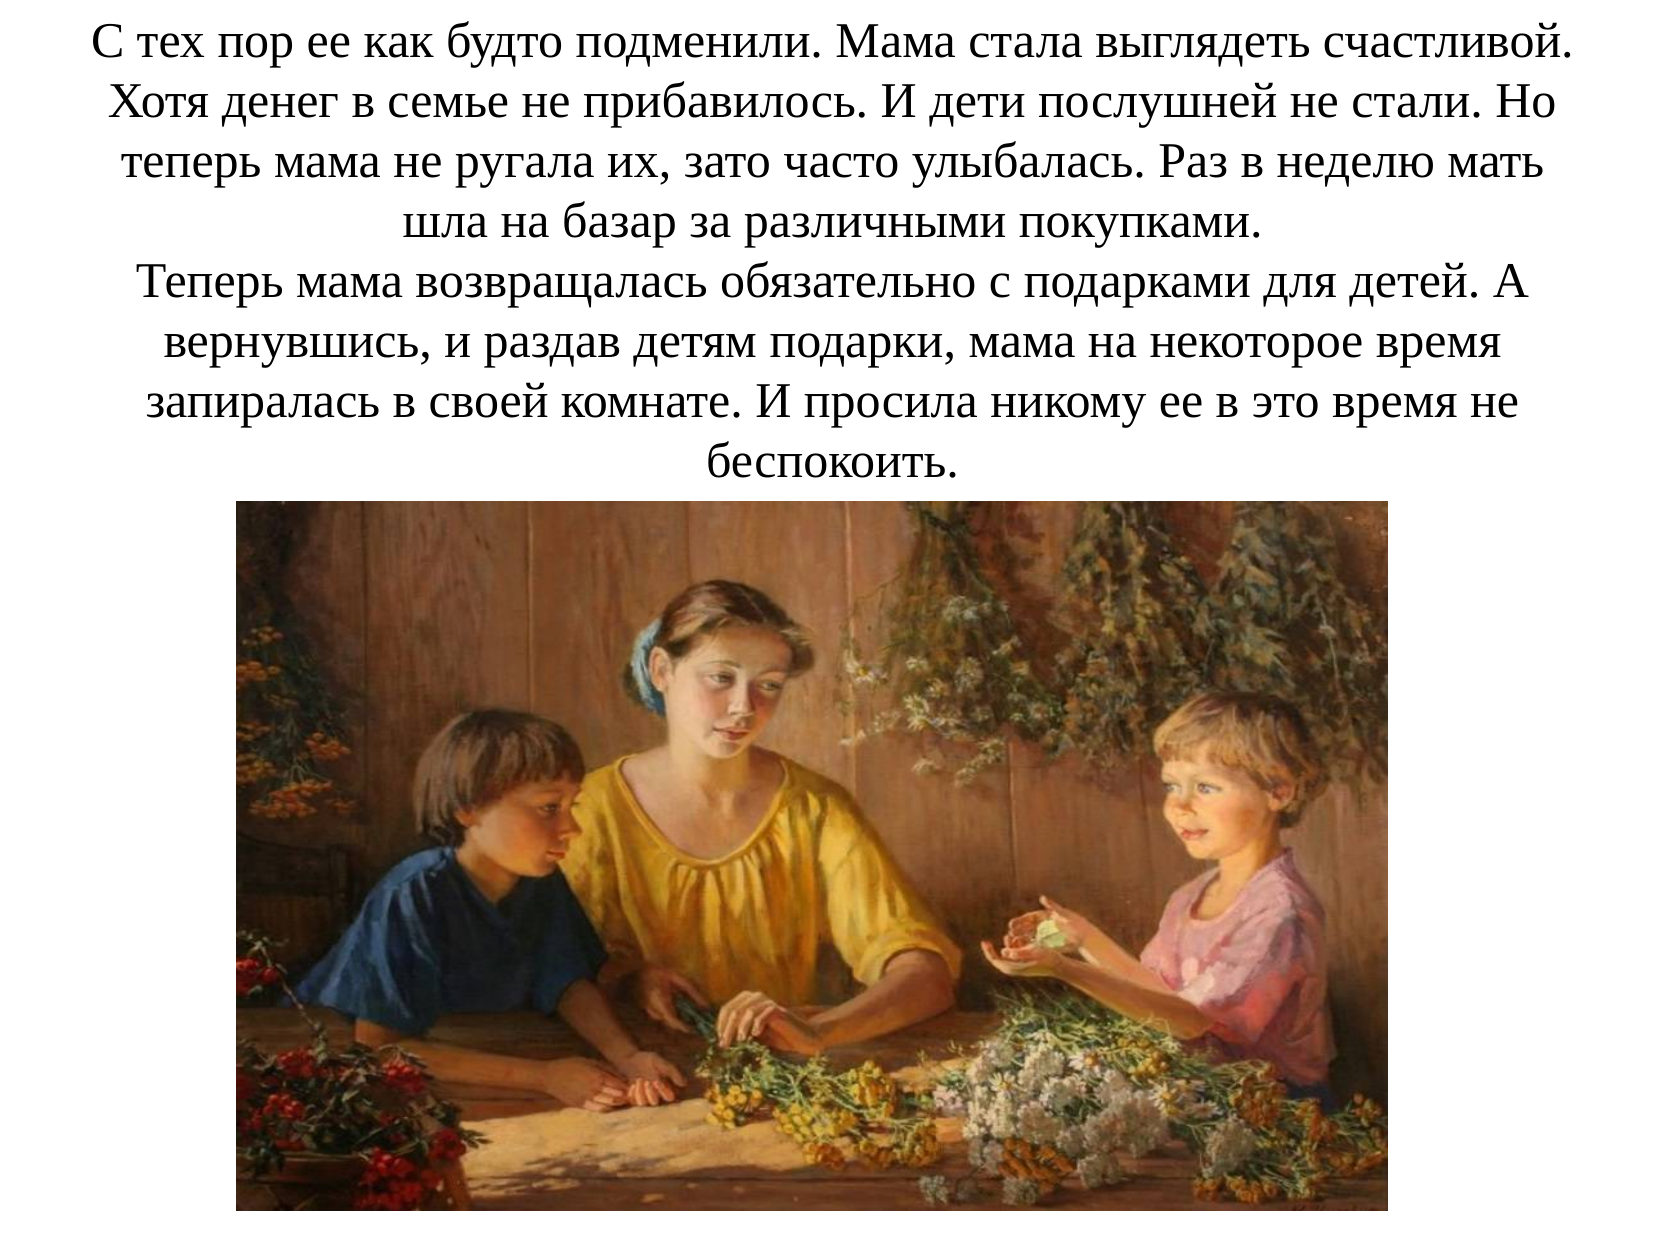

# С тех пор ее как будто подменили. Мама стала выглядеть счастливой. Хотя денег в семье не прибавилось. И дети послушней не стали. Но теперь мама не ругала их, зато часто улыбалась. Раз в неделю мать шла на базар за различными покупками. Теперь мама возвращалась обязательно с подарками для детей. А вернувшись, и раздав детям подарки, мама на некоторое время запиралась в своей комнате. И просила никому ее в это время не беспокоить.